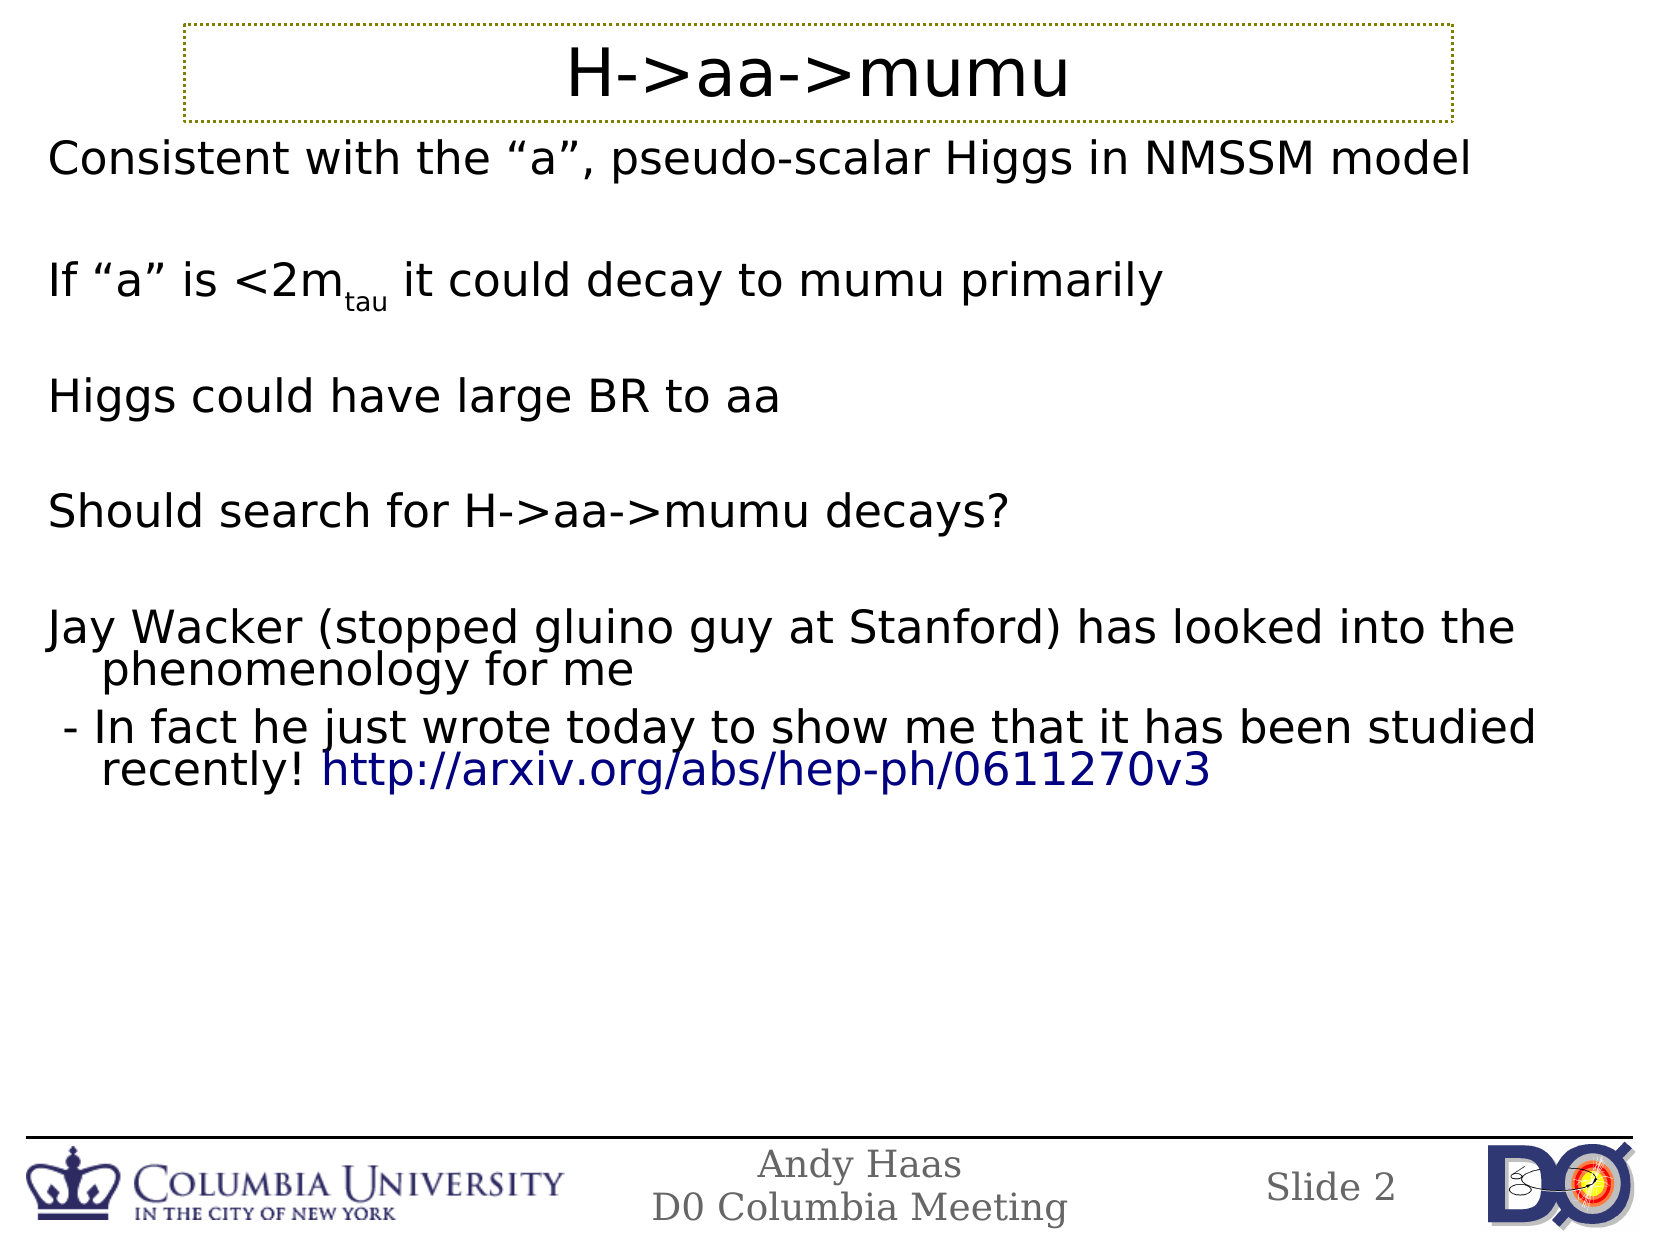

# H->aa->mumu
Consistent with the “a”, pseudo-scalar Higgs in NMSSM model
If “a” is <2mtau it could decay to mumu primarily
Higgs could have large BR to aa
Should search for H->aa->mumu decays?
Jay Wacker (stopped gluino guy at Stanford) has looked into the phenomenology for me
 - In fact he just wrote today to show me that it has been studied recently! http://arxiv.org/abs/hep-ph/0611270v3